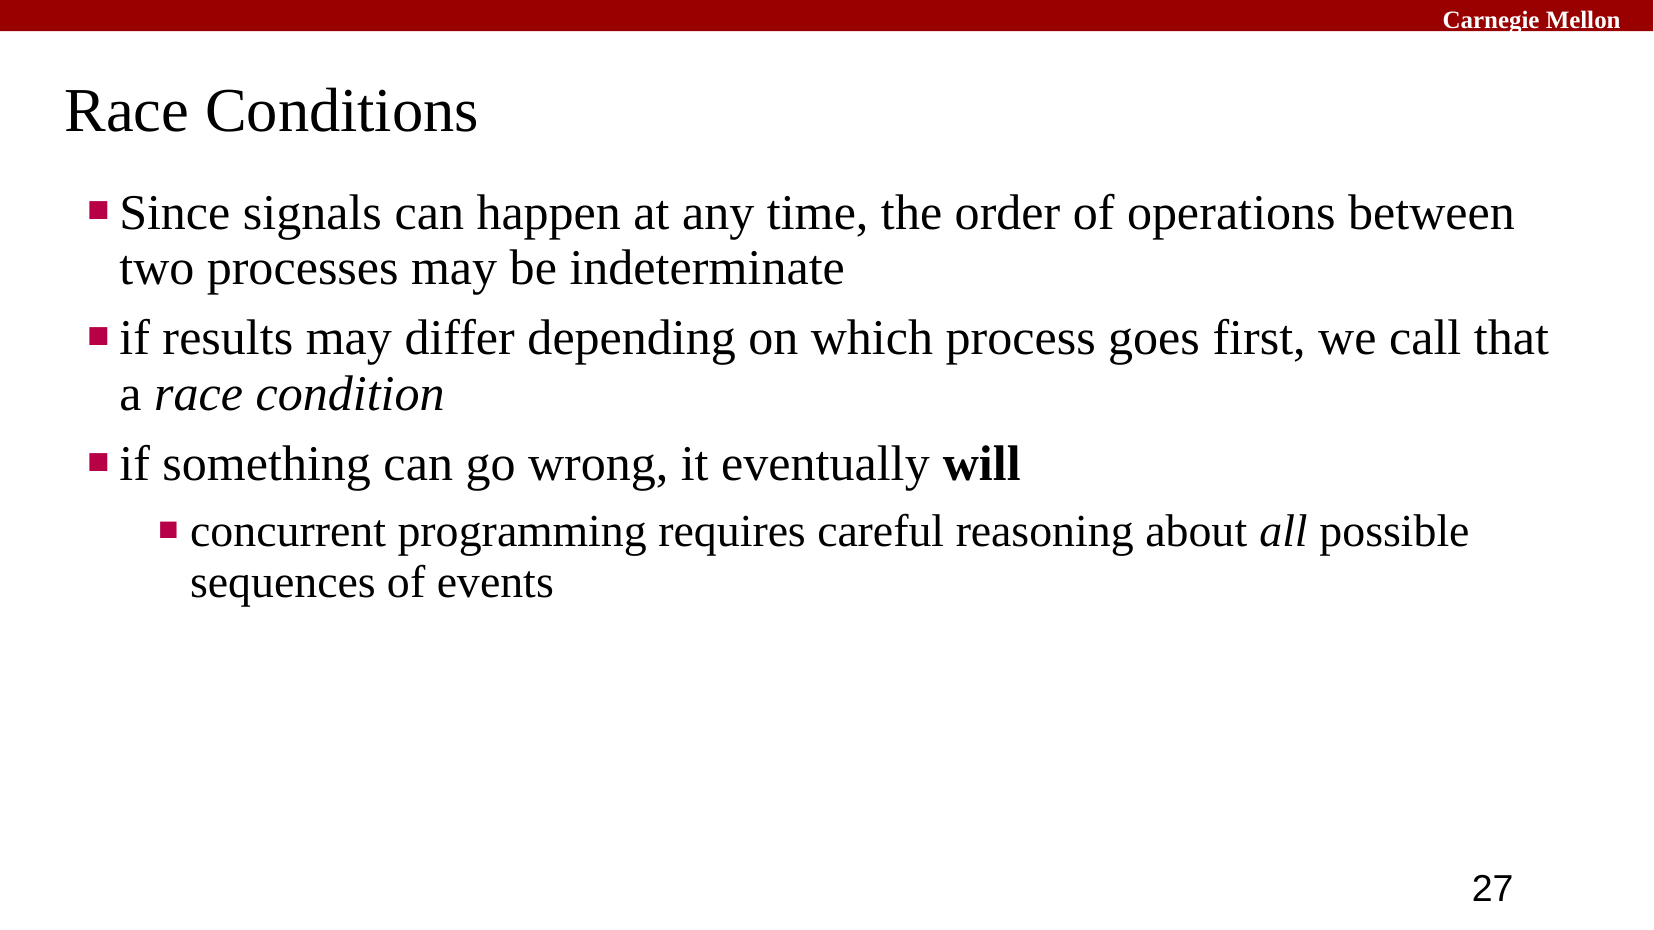

# Race Conditions
Since signals can happen at any time, the order of operations between two processes may be indeterminate
if results may differ depending on which process goes first, we call that a race condition
if something can go wrong, it eventually will
concurrent programming requires careful reasoning about all possible sequences of events